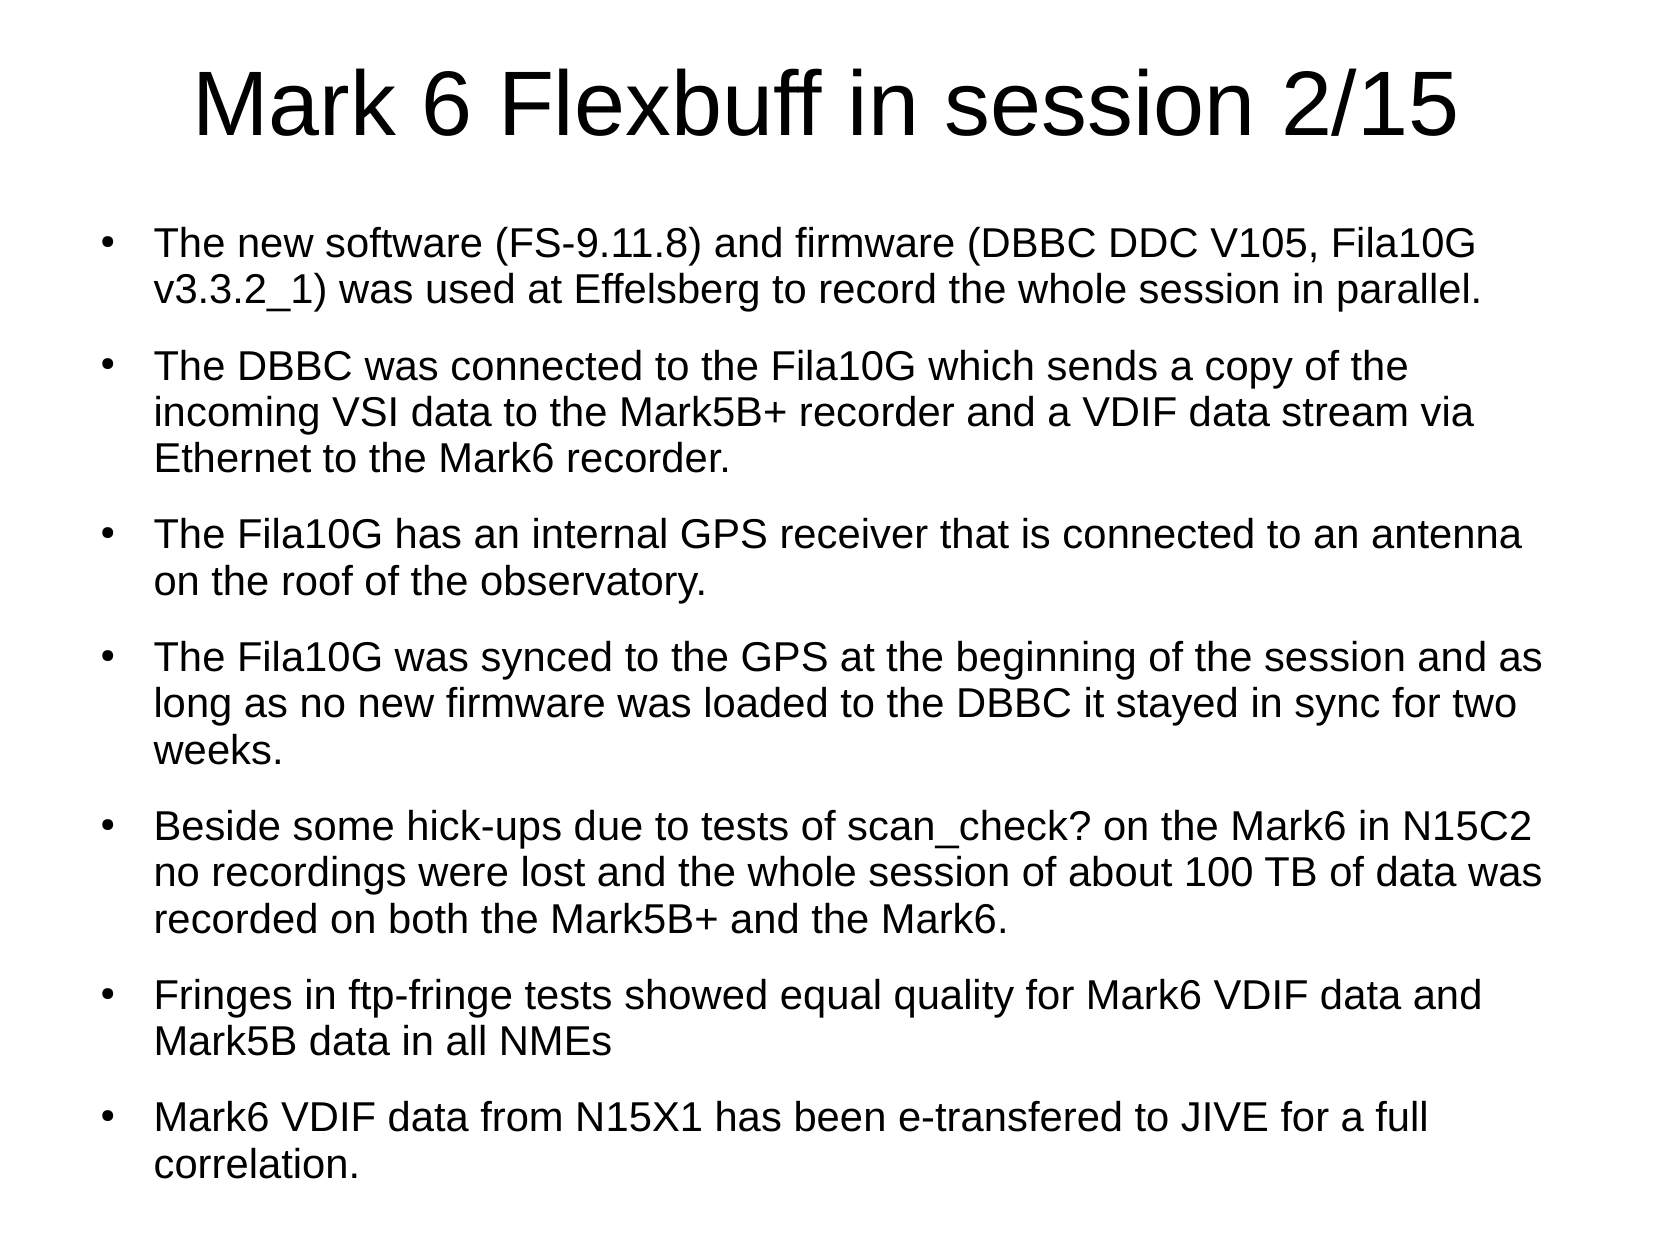

# Mark 6 Flexbuff in session 2/15
The new software (FS-9.11.8) and firmware (DBBC DDC V105, Fila10G v3.3.2_1) was used at Effelsberg to record the whole session in parallel.
The DBBC was connected to the Fila10G which sends a copy of the incoming VSI data to the Mark5B+ recorder and a VDIF data stream via Ethernet to the Mark6 recorder.
The Fila10G has an internal GPS receiver that is connected to an antenna on the roof of the observatory.
The Fila10G was synced to the GPS at the beginning of the session and as long as no new firmware was loaded to the DBBC it stayed in sync for two weeks.
Beside some hick-ups due to tests of scan_check? on the Mark6 in N15C2 no recordings were lost and the whole session of about 100 TB of data was recorded on both the Mark5B+ and the Mark6.
Fringes in ftp-fringe tests showed equal quality for Mark6 VDIF data and Mark5B data in all NMEs
Mark6 VDIF data from N15X1 has been e-transfered to JIVE for a full correlation.